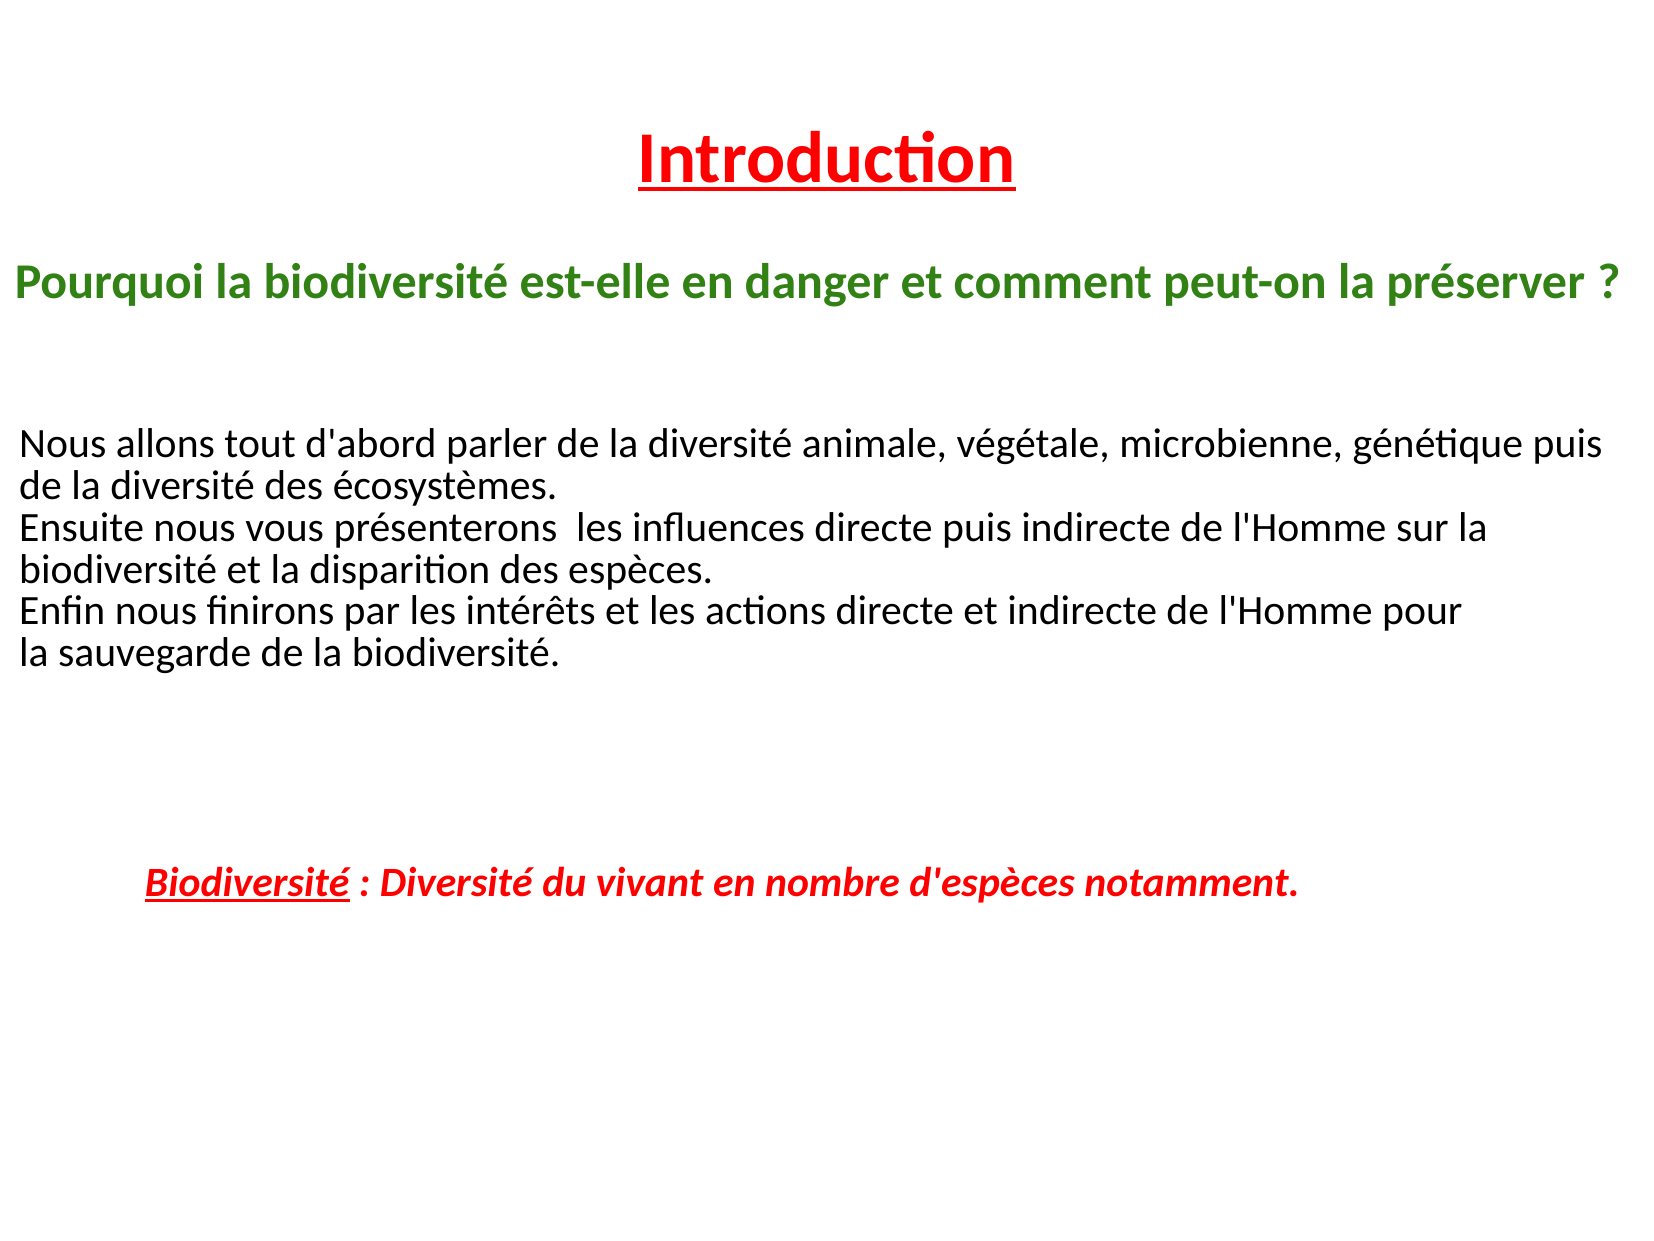

# Introduction
Pourquoi la biodiversité est-elle en danger et comment peut-on la préserver ?
Nous allons tout d'abord parler de la diversité animale, végétale, microbienne, génétique puis de la diversité des écosystèmes.
Ensuite nous vous présenterons les influences directe puis indirecte de l'Homme sur la
biodiversité et la disparition des espèces.
Enfin nous finirons par les intérêts et les actions directe et indirecte de l'Homme pour
la sauvegarde de la biodiversité.
Biodiversité : Diversité du vivant en nombre d'espèces notamment.